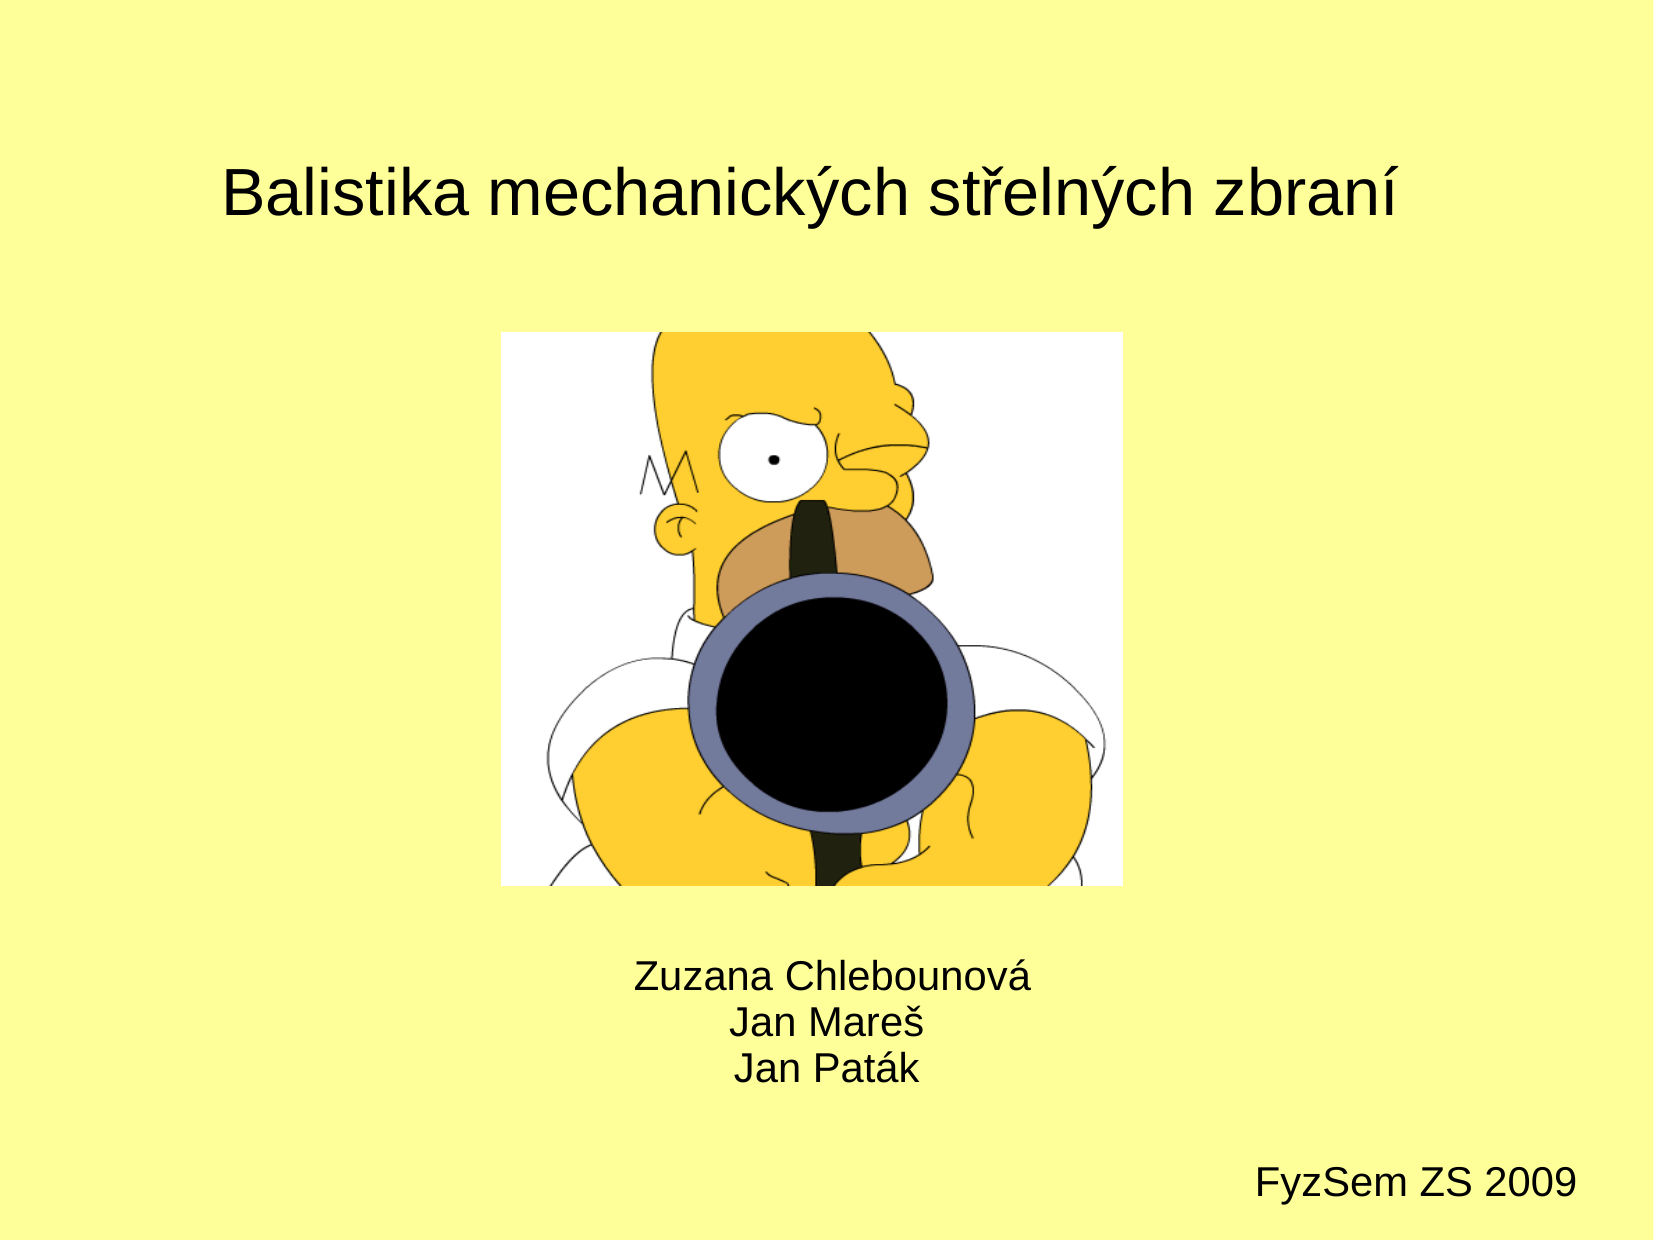

Balistika mechanických střelných zbraní
 Zuzana Chlebounová
Jan Mareš
Jan Paták
FyzSem ZS 2009